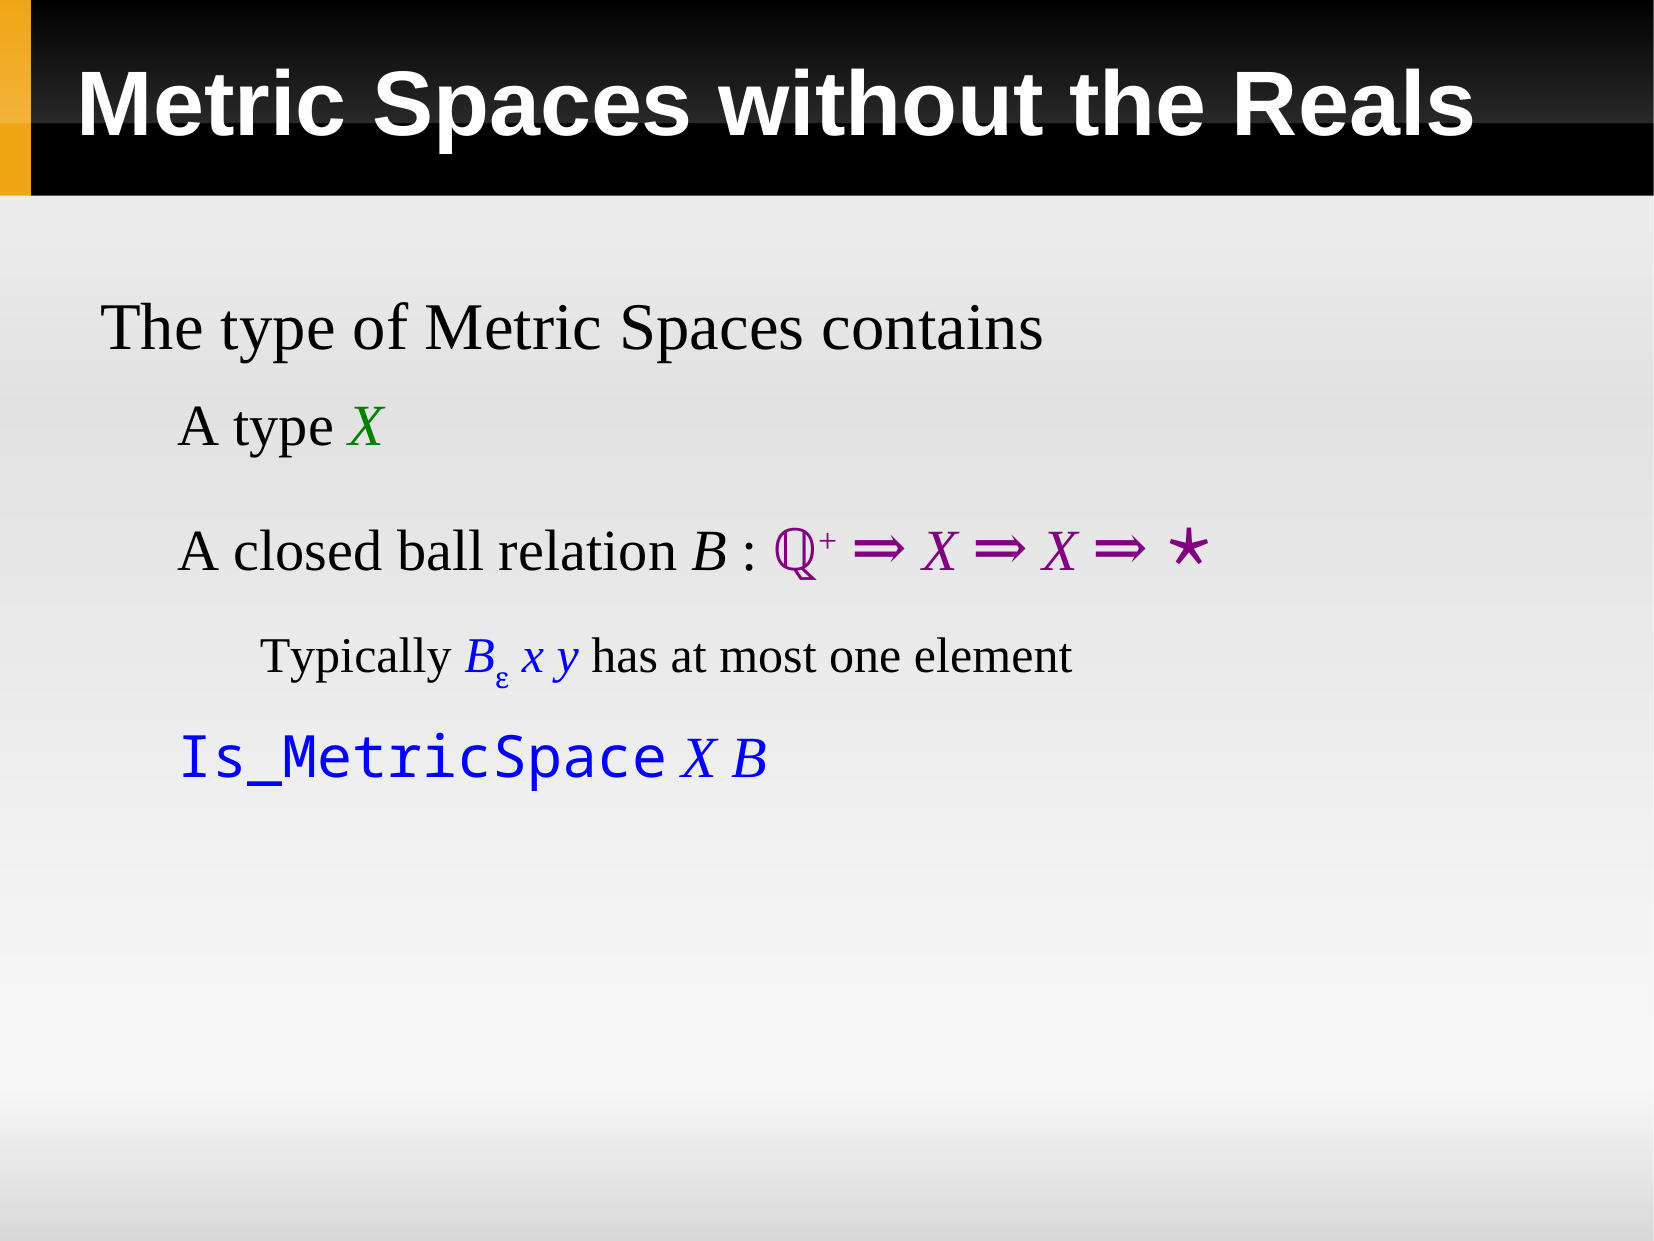

# Metric Spaces without the Reals
The type of Metric Spaces contains
A type X
A closed ball relation B : ℚ+ ⇒ X ⇒ X ⇒ ⋆
Typically Bε x y has at most one element
Is_MetricSpace X B